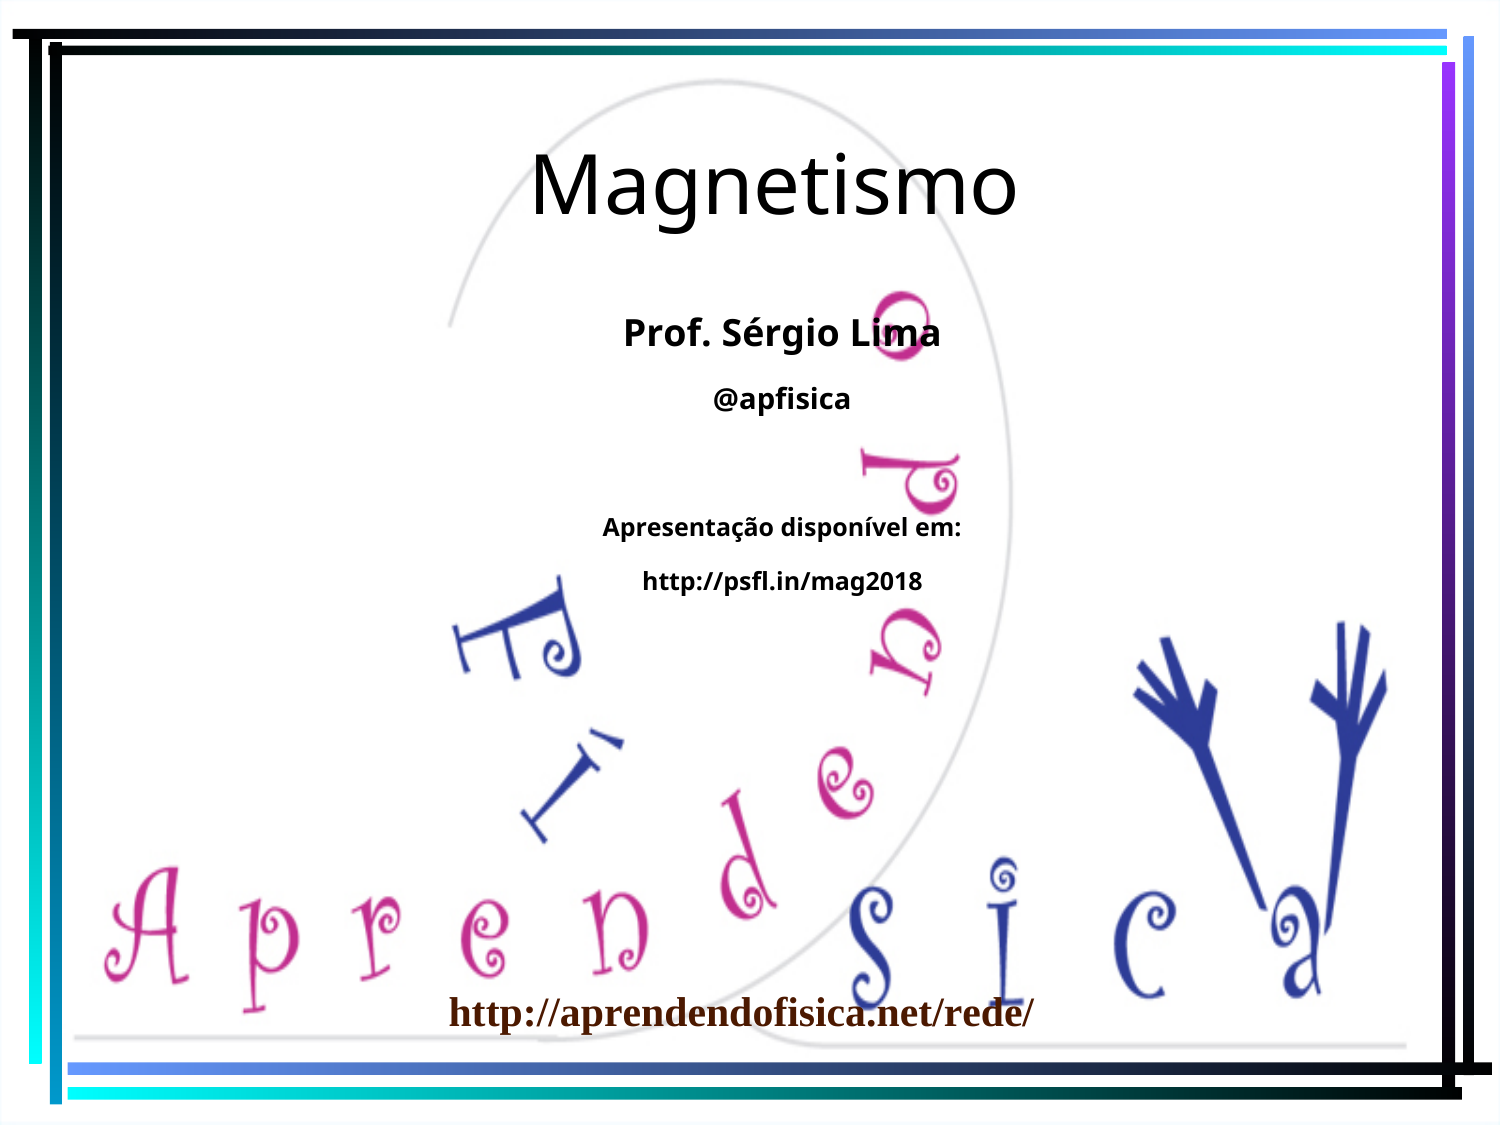

# Magnetismo
Prof. Sérgio Lima
@apfisica
Apresentação disponível em:
http://psfl.in/mag2018
 http://aprendendofisica.net/rede/